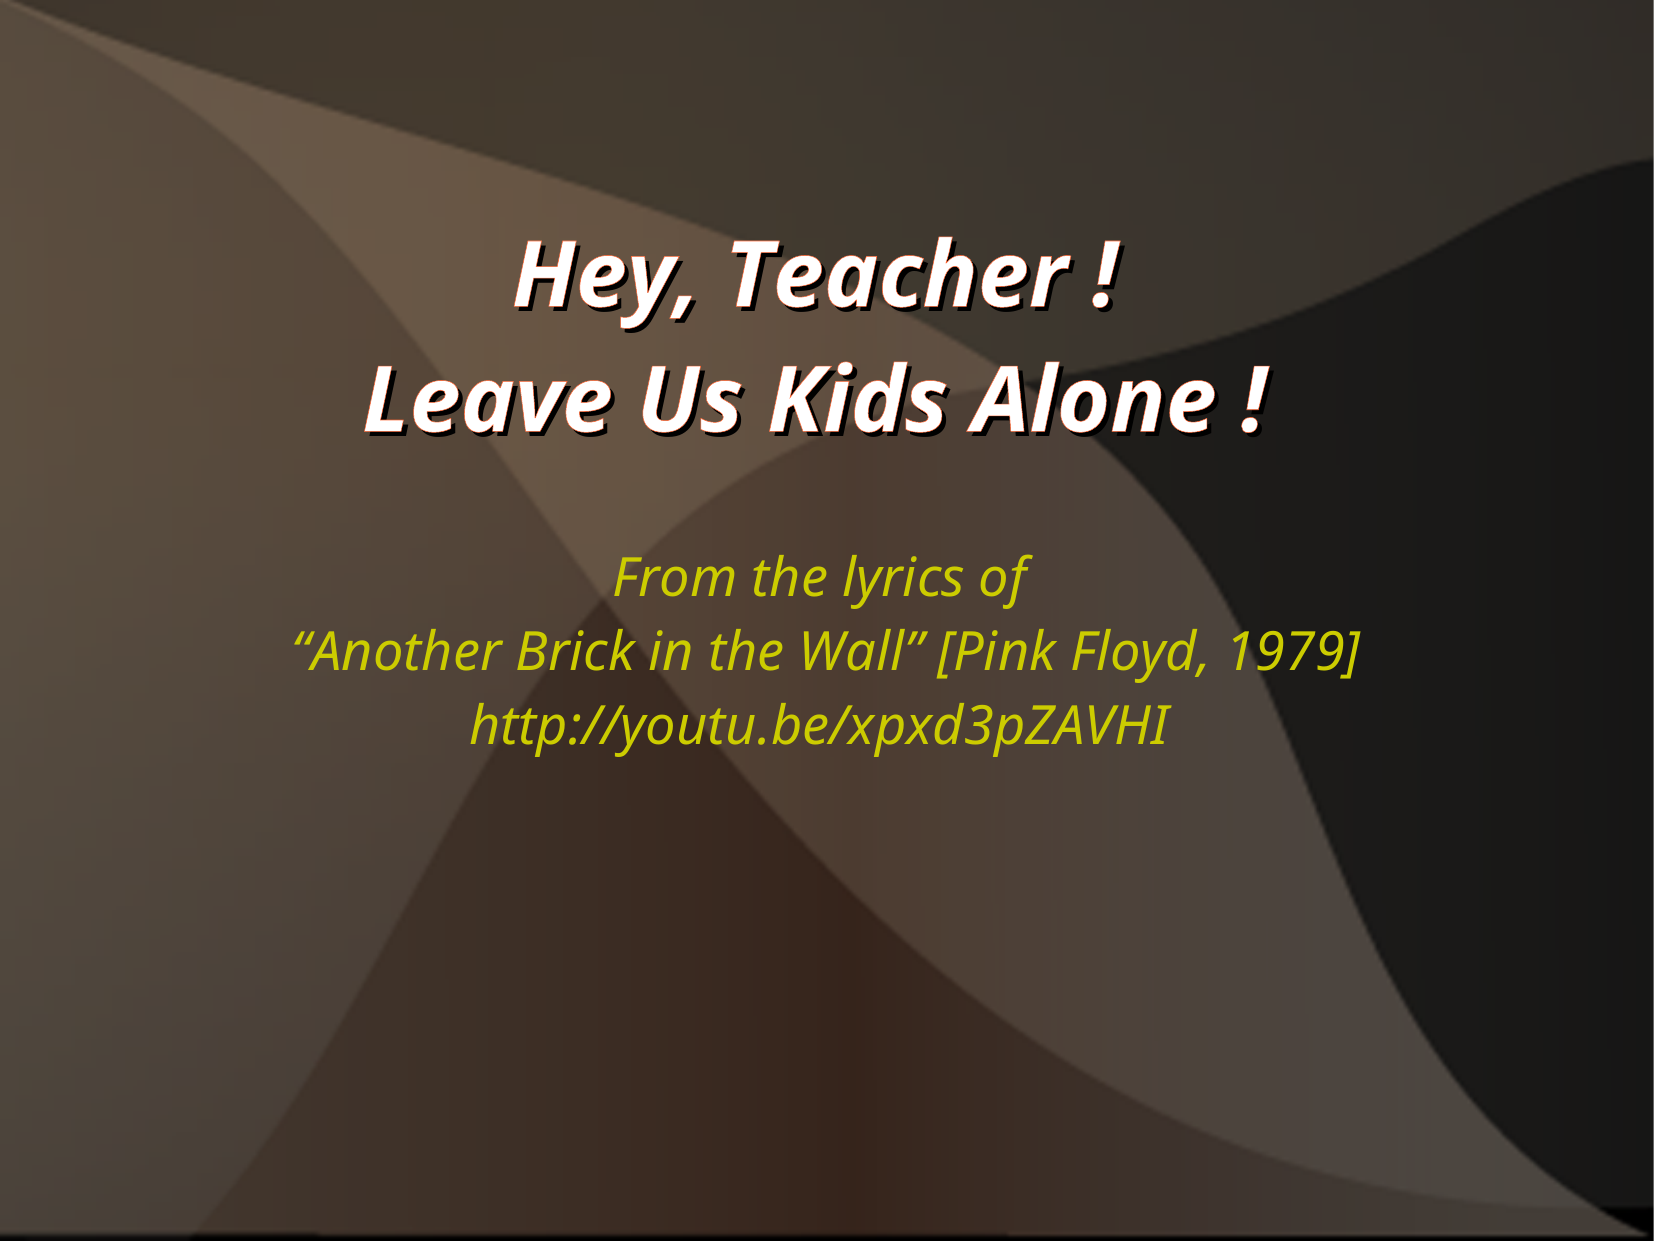

# Hey, Teacher ! Leave Us Kids Alone !
From the lyrics of
“Another Brick in the Wall” [Pink Floyd, 1979]
http://youtu.be/xpxd3pZAVHI